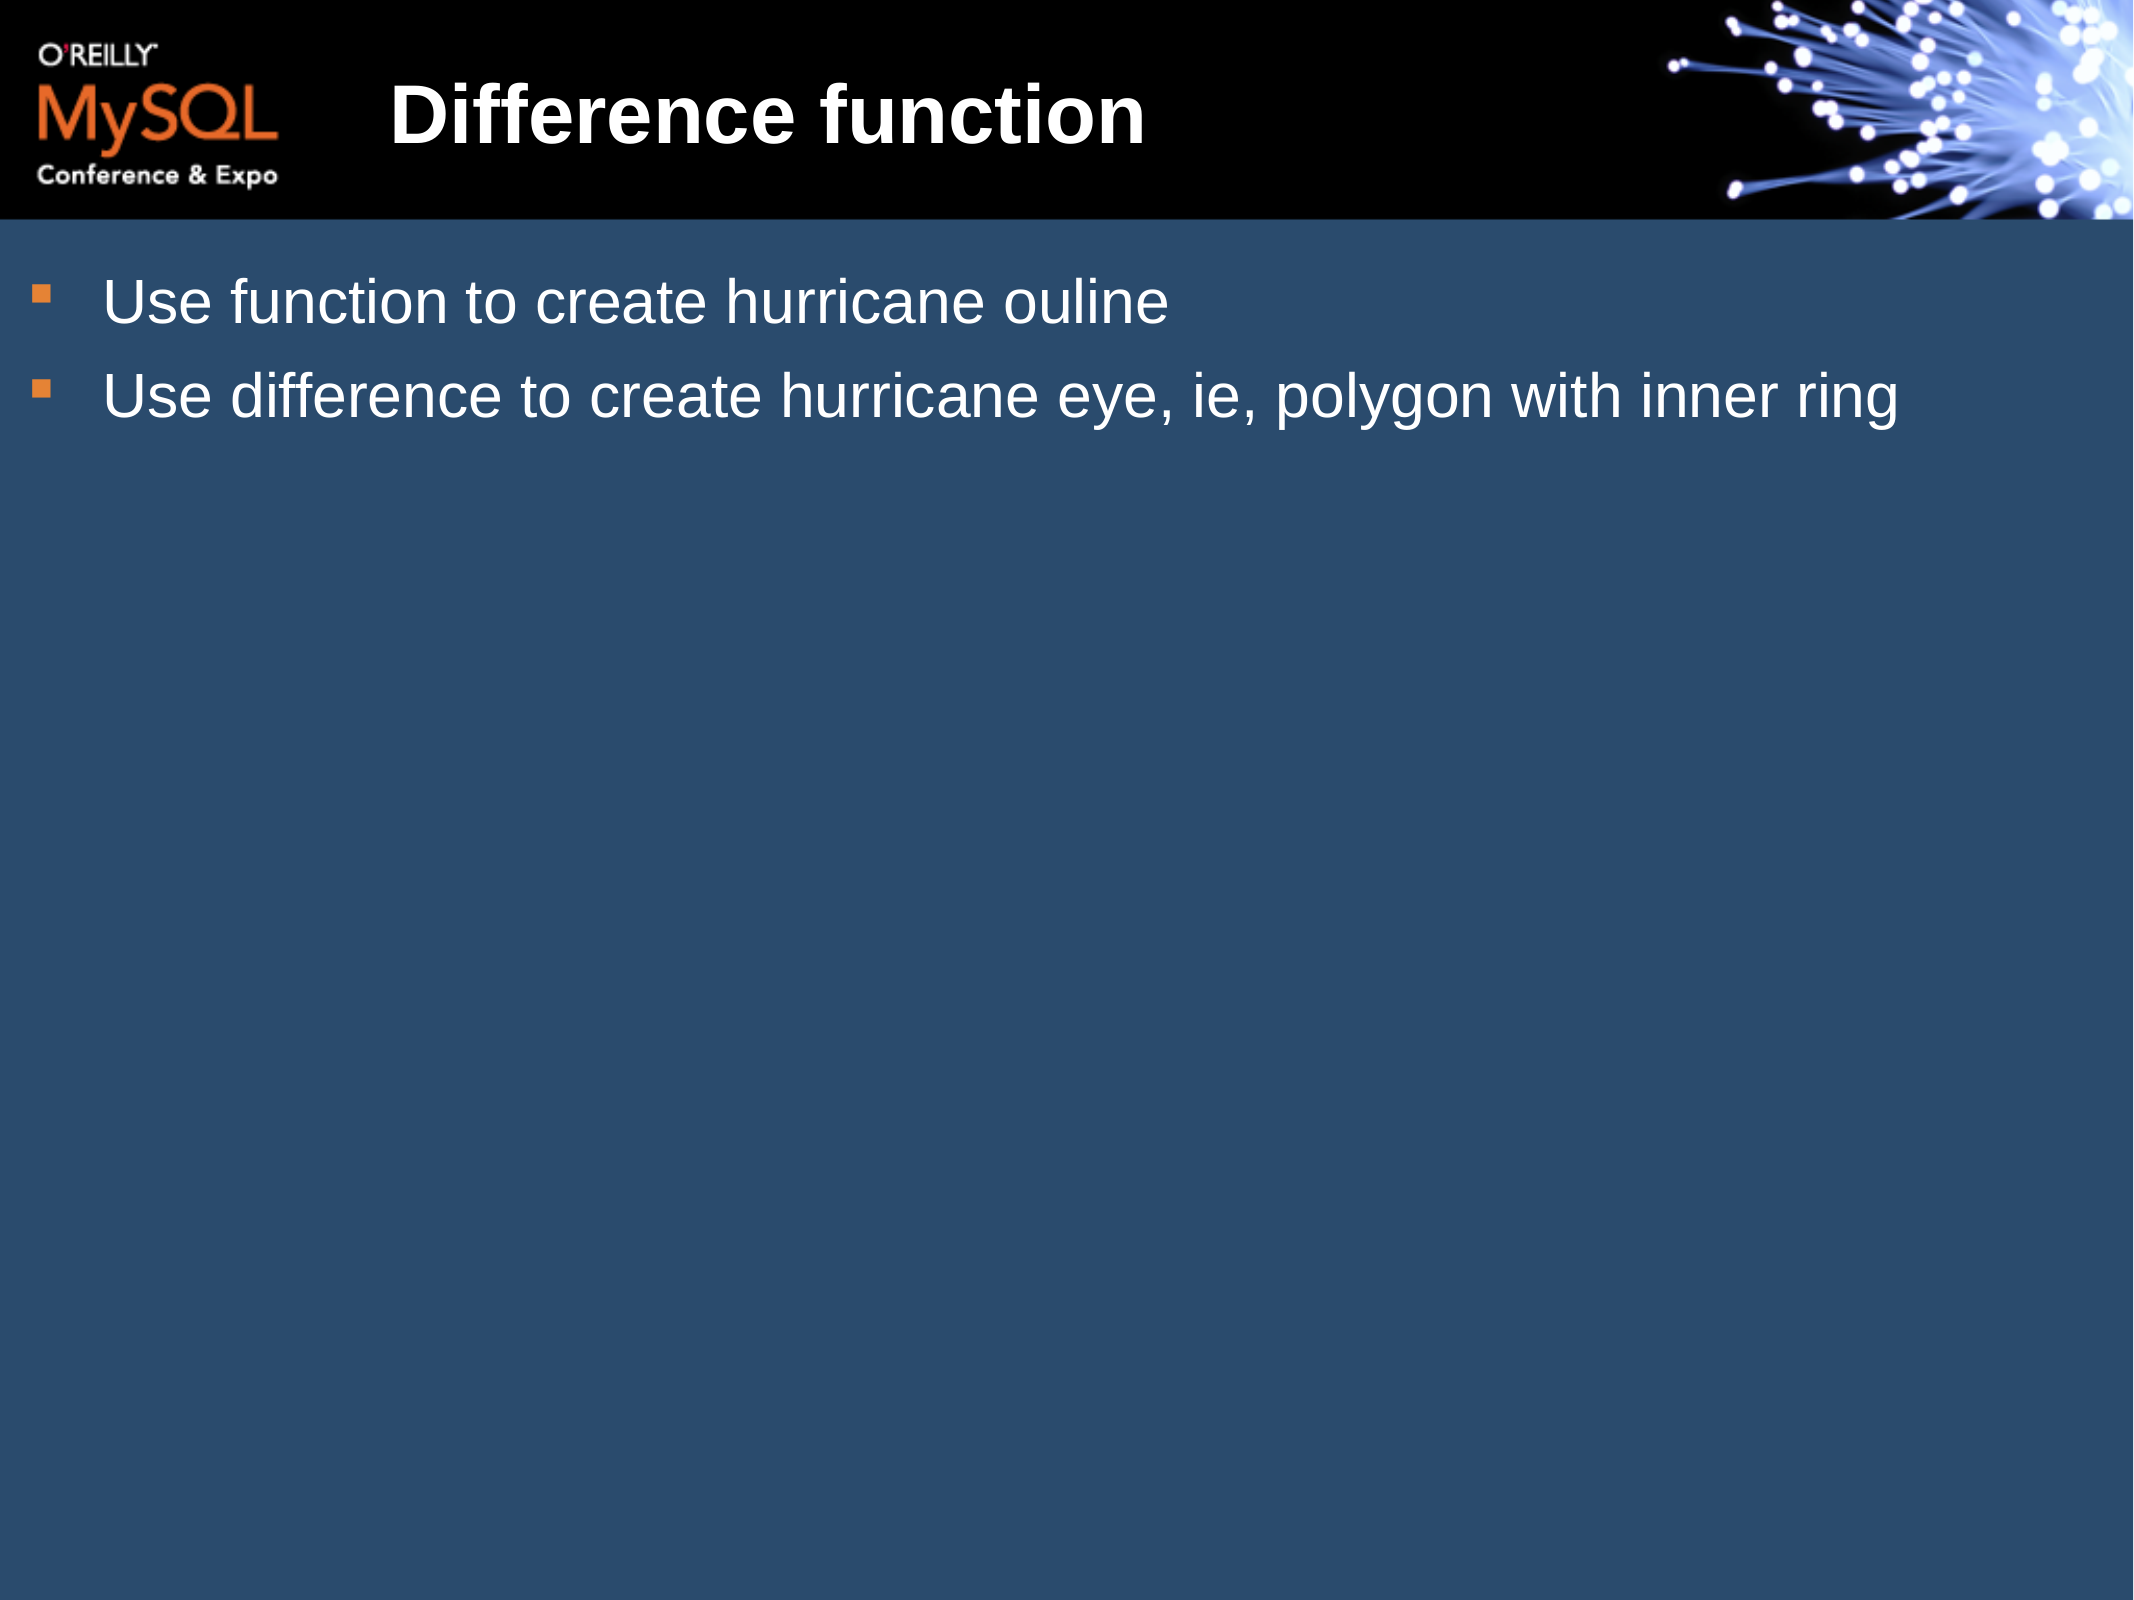

# Difference function
Use function to create hurricane ouline
Use difference to create hurricane eye, ie, polygon with inner ring